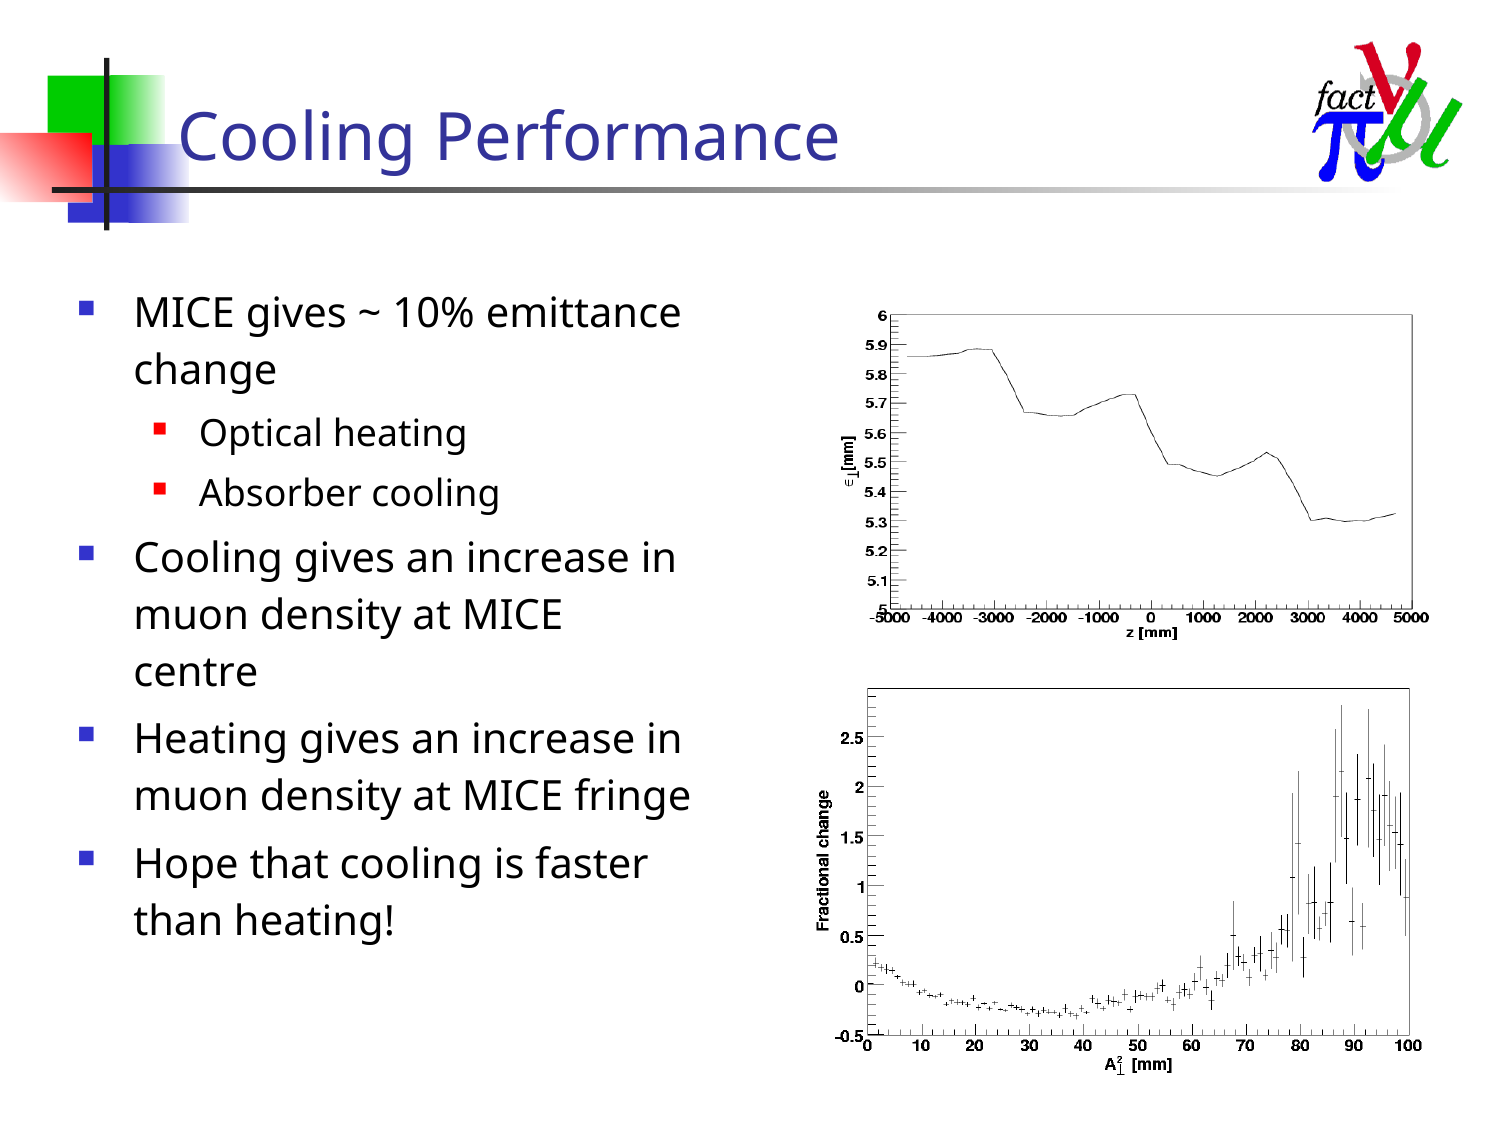

# Cooling Performance
MICE gives ~ 10% emittance change
Optical heating
Absorber cooling
Cooling gives an increase in muon density at MICE centre
Heating gives an increase in muon density at MICE fringe
Hope that cooling is faster than heating!